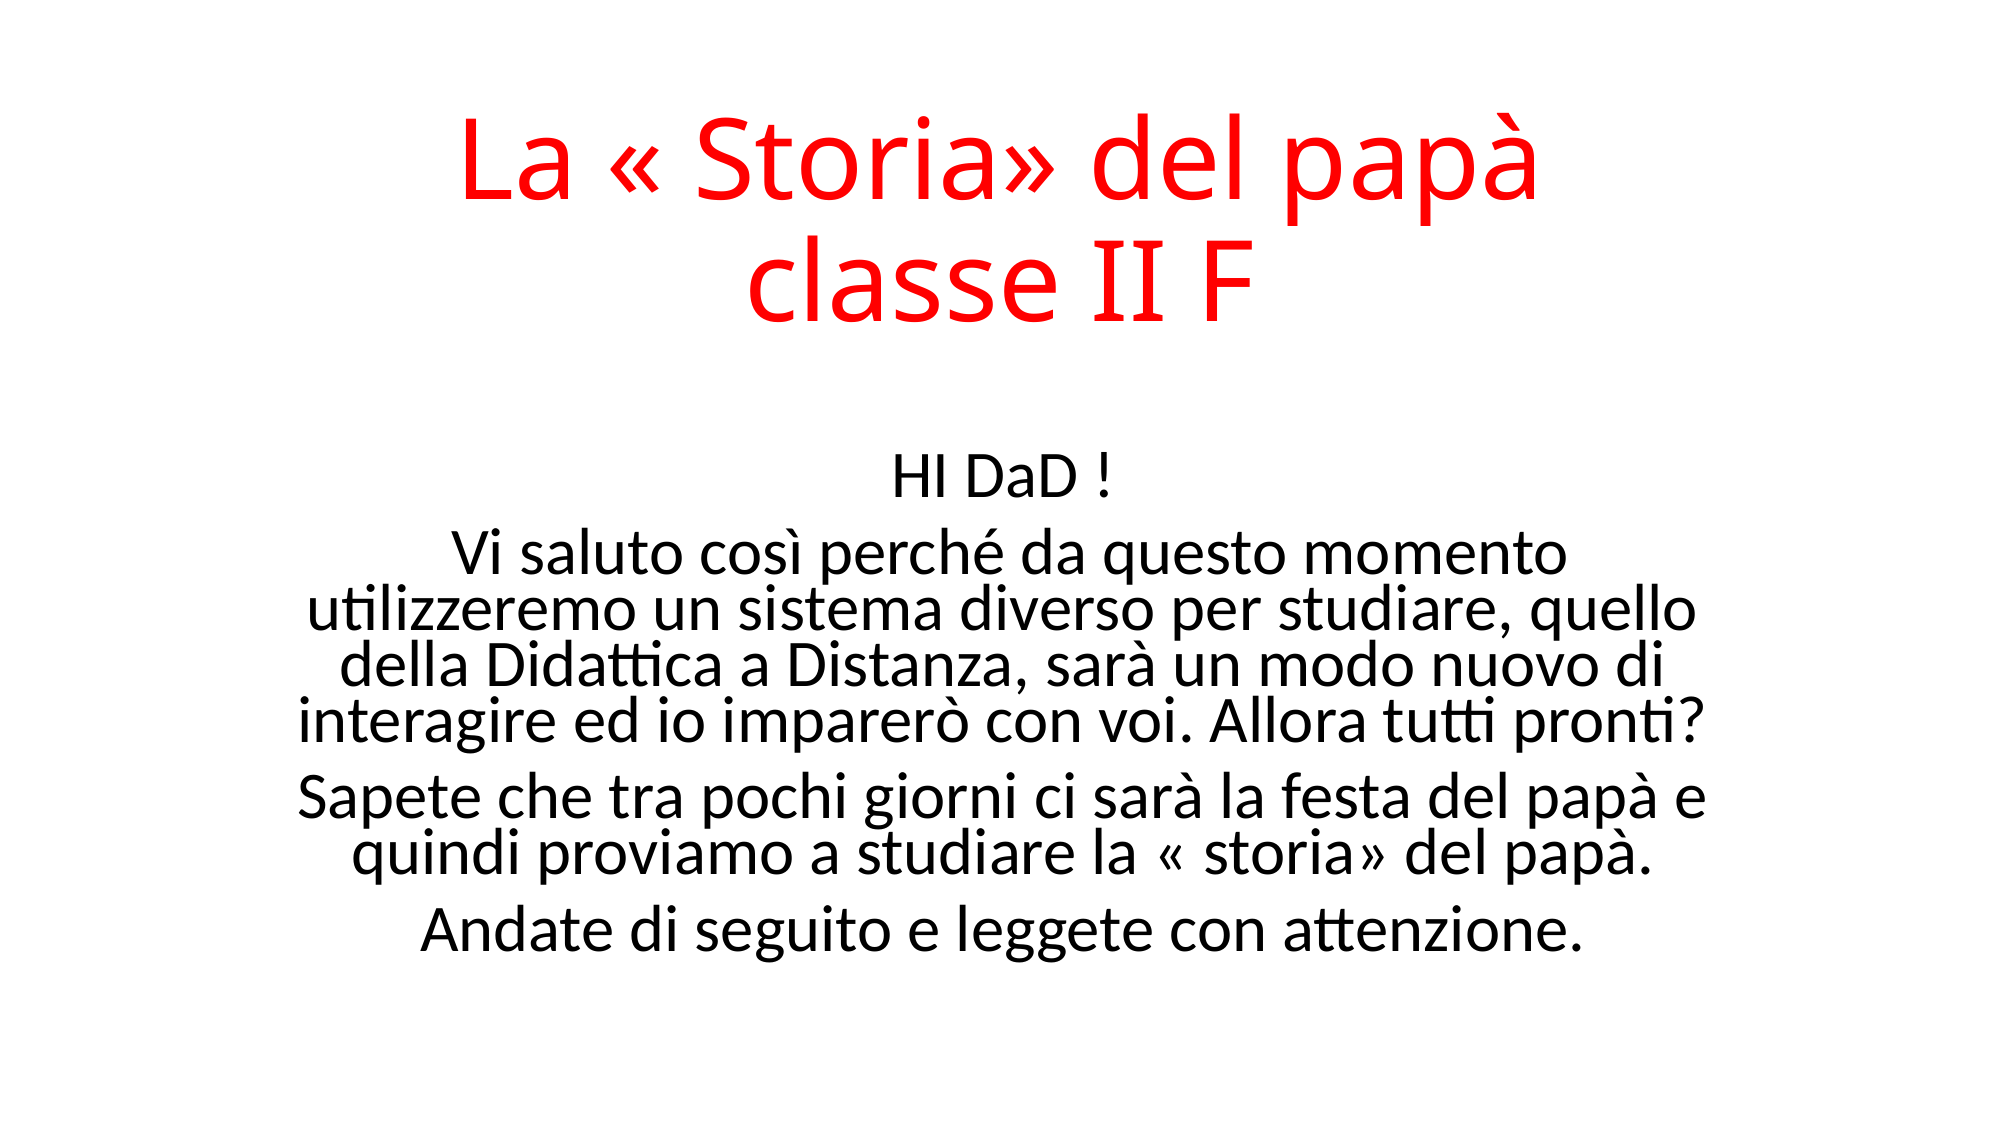

# La « Storia» del papà classe II F
HI DaD !
 Vi saluto così perché da questo momento utilizzeremo un sistema diverso per studiare, quello della Didattica a Distanza, sarà un modo nuovo di interagire ed io imparerò con voi. Allora tutti pronti?
Sapete che tra pochi giorni ci sarà la festa del papà e quindi proviamo a studiare la « storia» del papà.
Andate di seguito e leggete con attenzione.